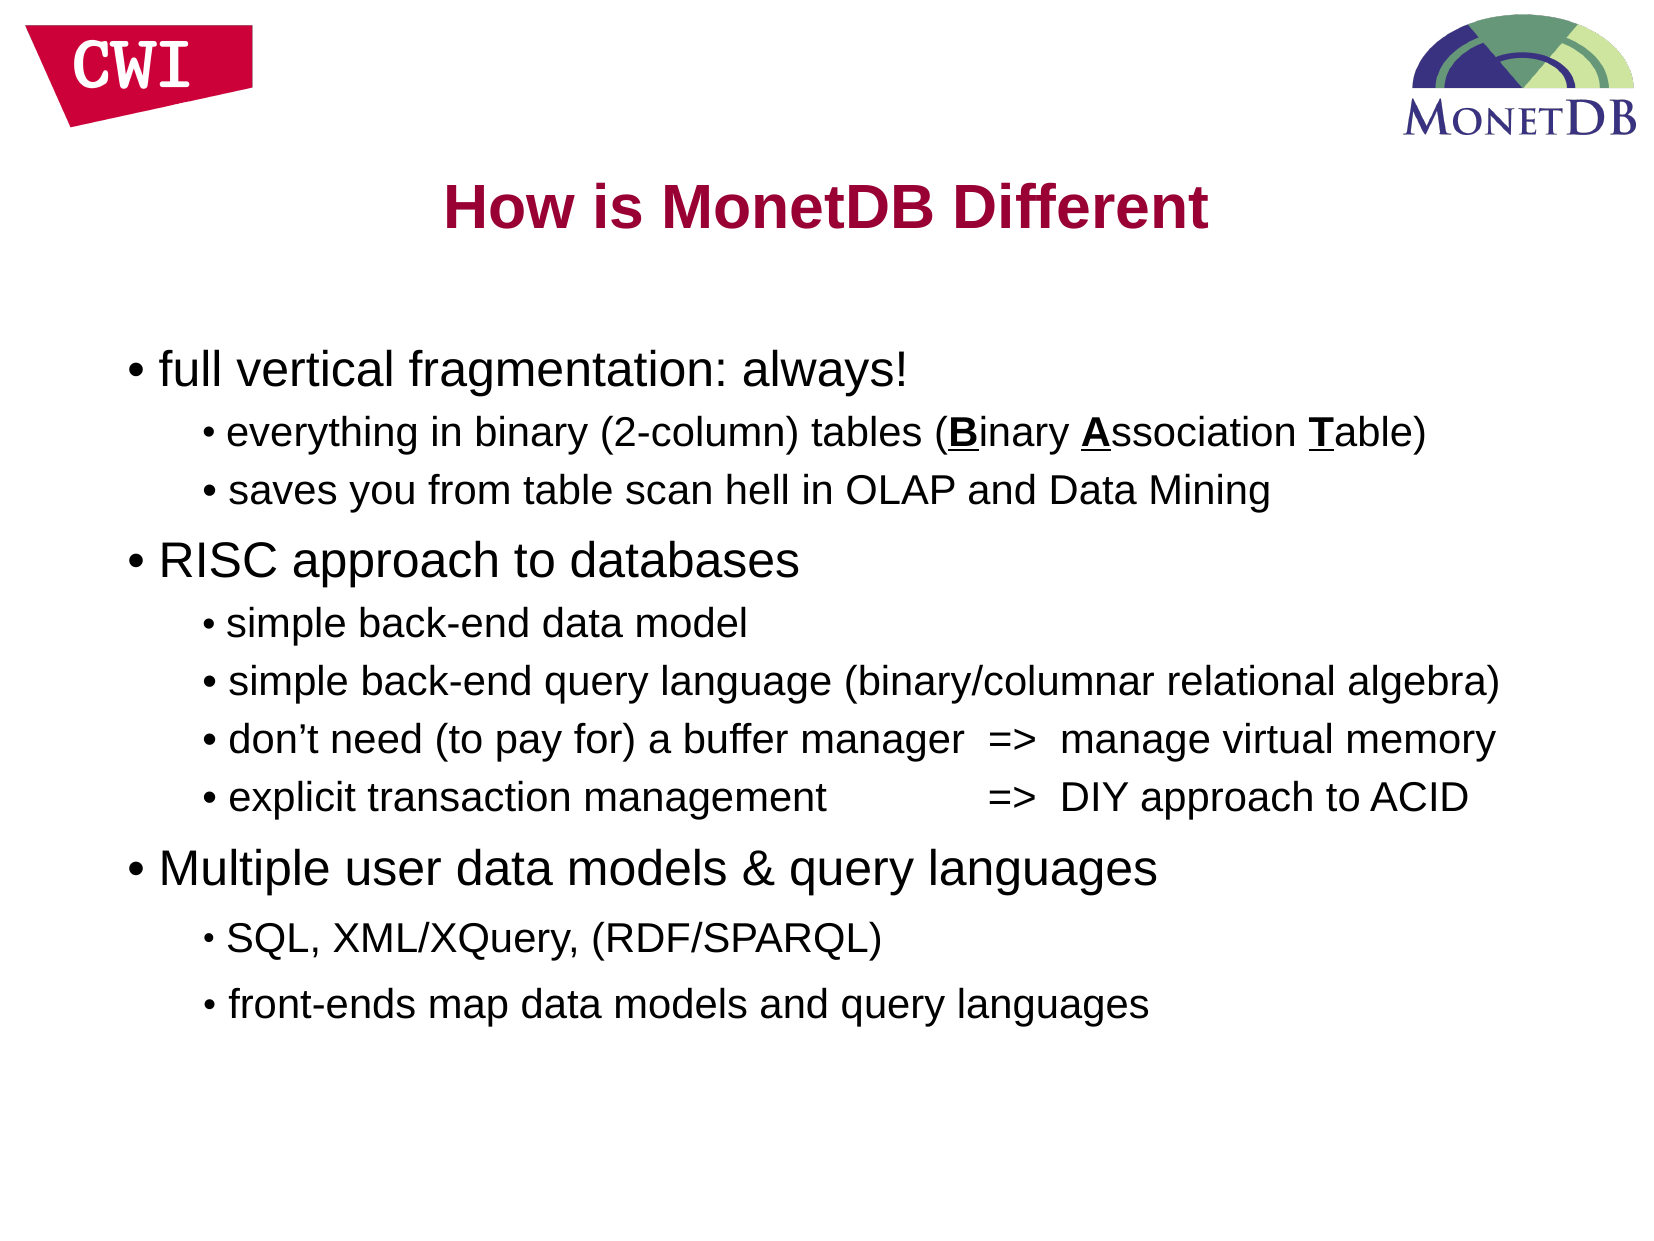

How is MonetDB Different
 full vertical fragmentation: always!
 everything in binary (2-column) tables (Binary Association Table)
 saves you from table scan hell in OLAP and Data Mining
 RISC approach to databases
 simple back-end data model
 simple back-end query language (binary/columnar relational algebra)
 don’t need (to pay for) a buffer manager => manage virtual memory
 explicit transaction management => DIY approach to ACID
 Multiple user data models & query languages
 SQL, XML/XQuery, (RDF/SPARQL)
 front-ends map data models and query languages